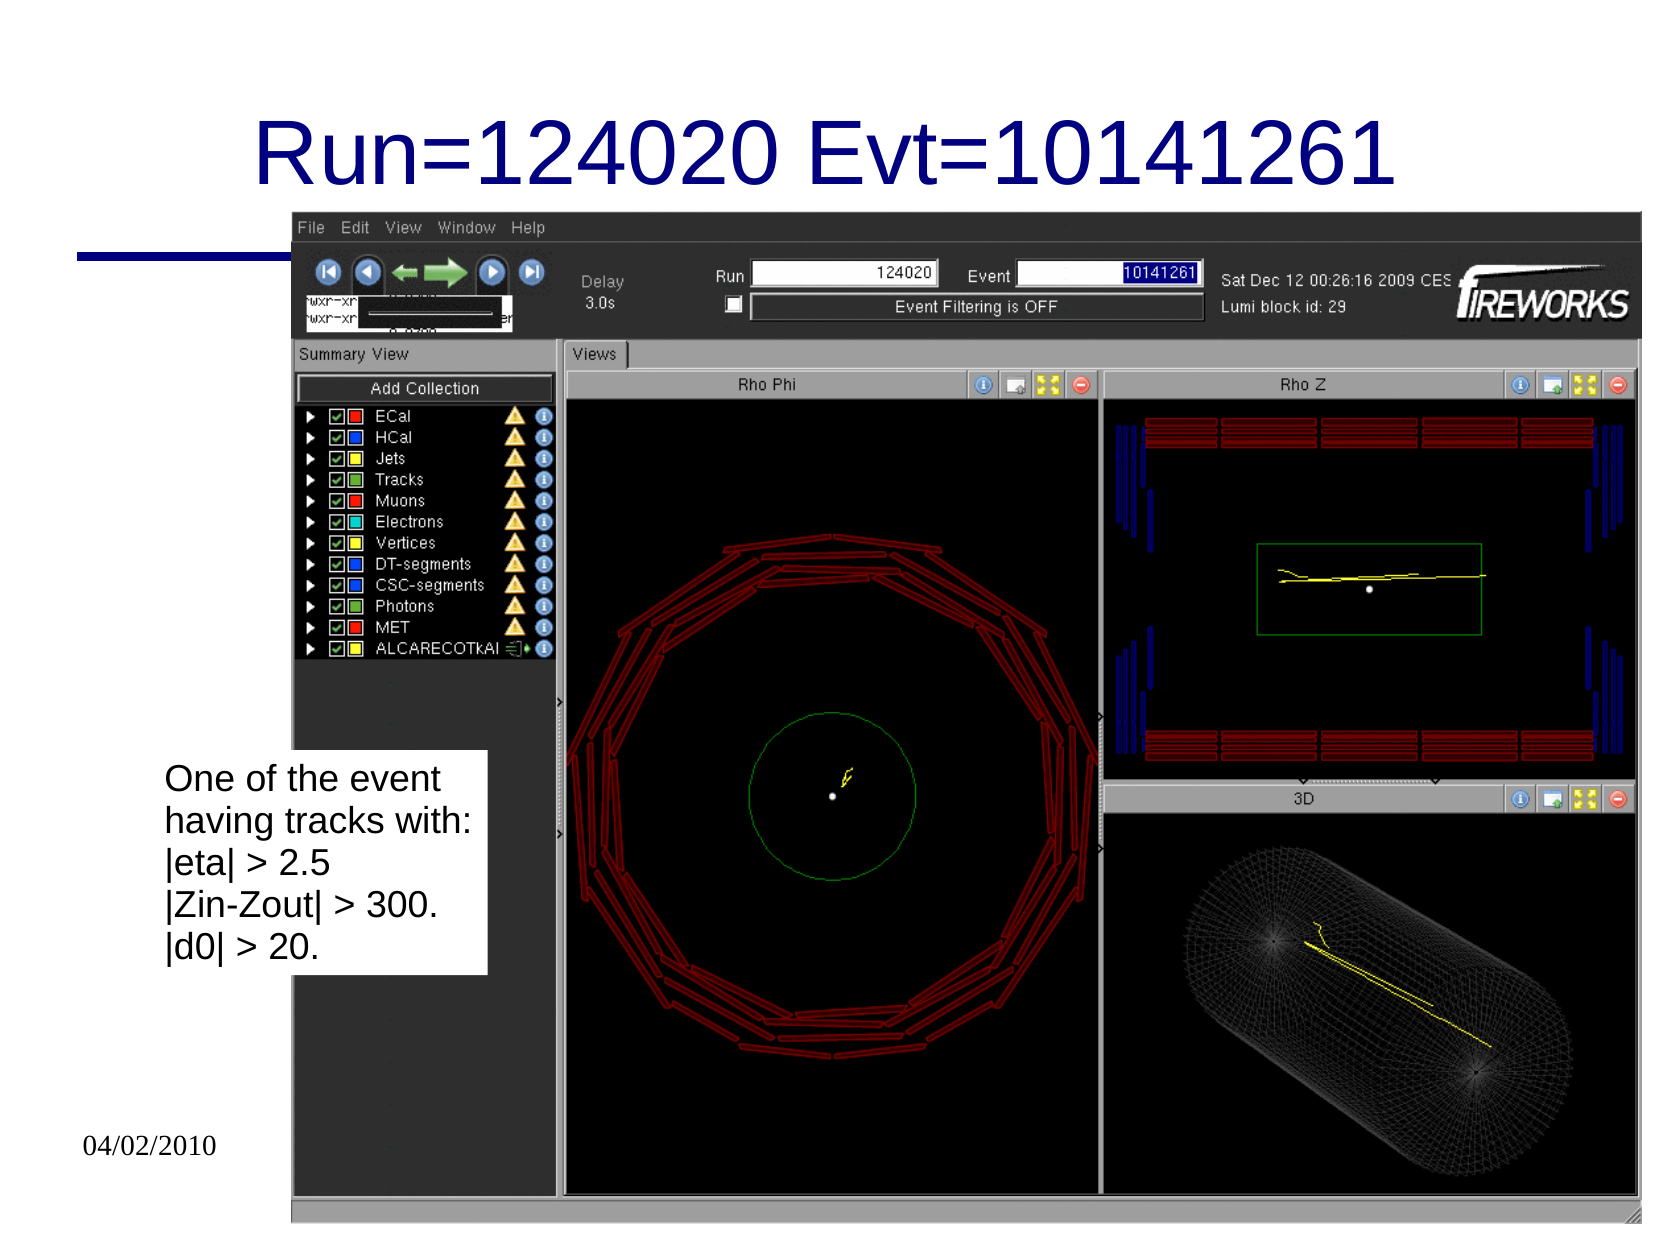

# Run=124020 Evt=10141261
One of the event
having tracks with:
|eta| > 2.5
|Zin-Zout| > 300.
|d0| > 20.
8